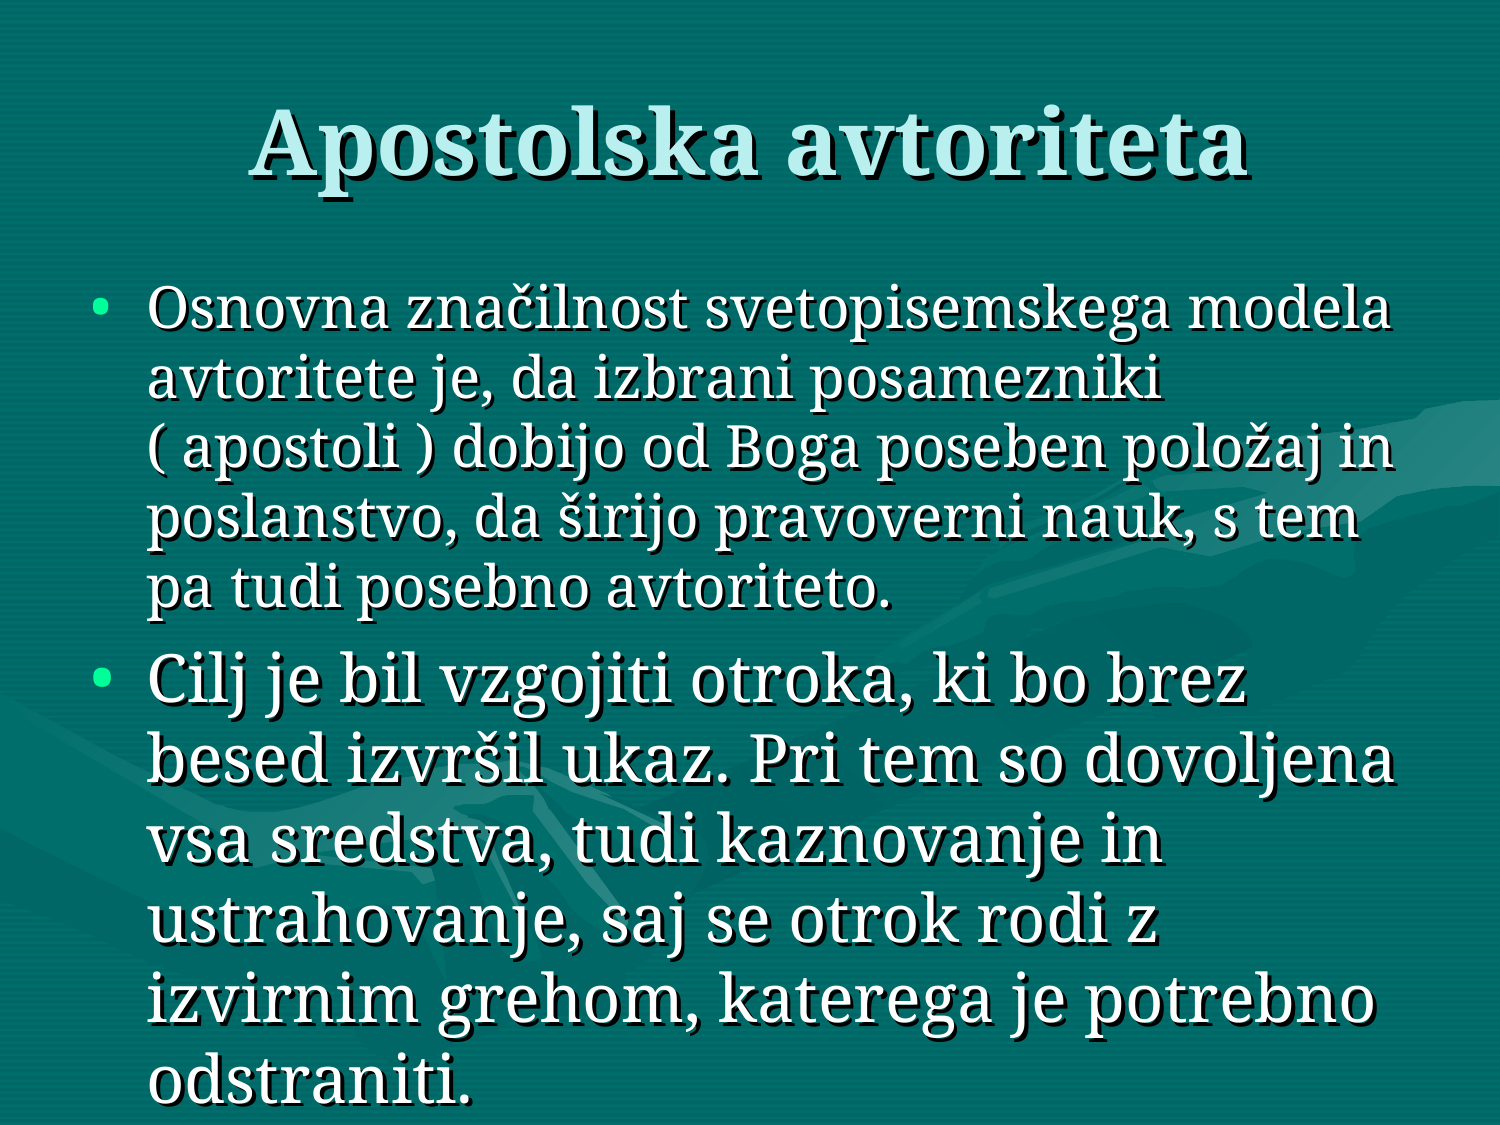

# Apostolska avtoriteta
Osnovna značilnost svetopisemskega modela avtoritete je, da izbrani posamezniki ( apostoli ) dobijo od Boga poseben položaj in poslanstvo, da širijo pravoverni nauk, s tem pa tudi posebno avtoriteto.
Cilj je bil vzgojiti otroka, ki bo brez besed izvršil ukaz. Pri tem so dovoljena vsa sredstva, tudi kaznovanje in ustrahovanje, saj se otrok rodi z izvirnim grehom, katerega je potrebno odstraniti.